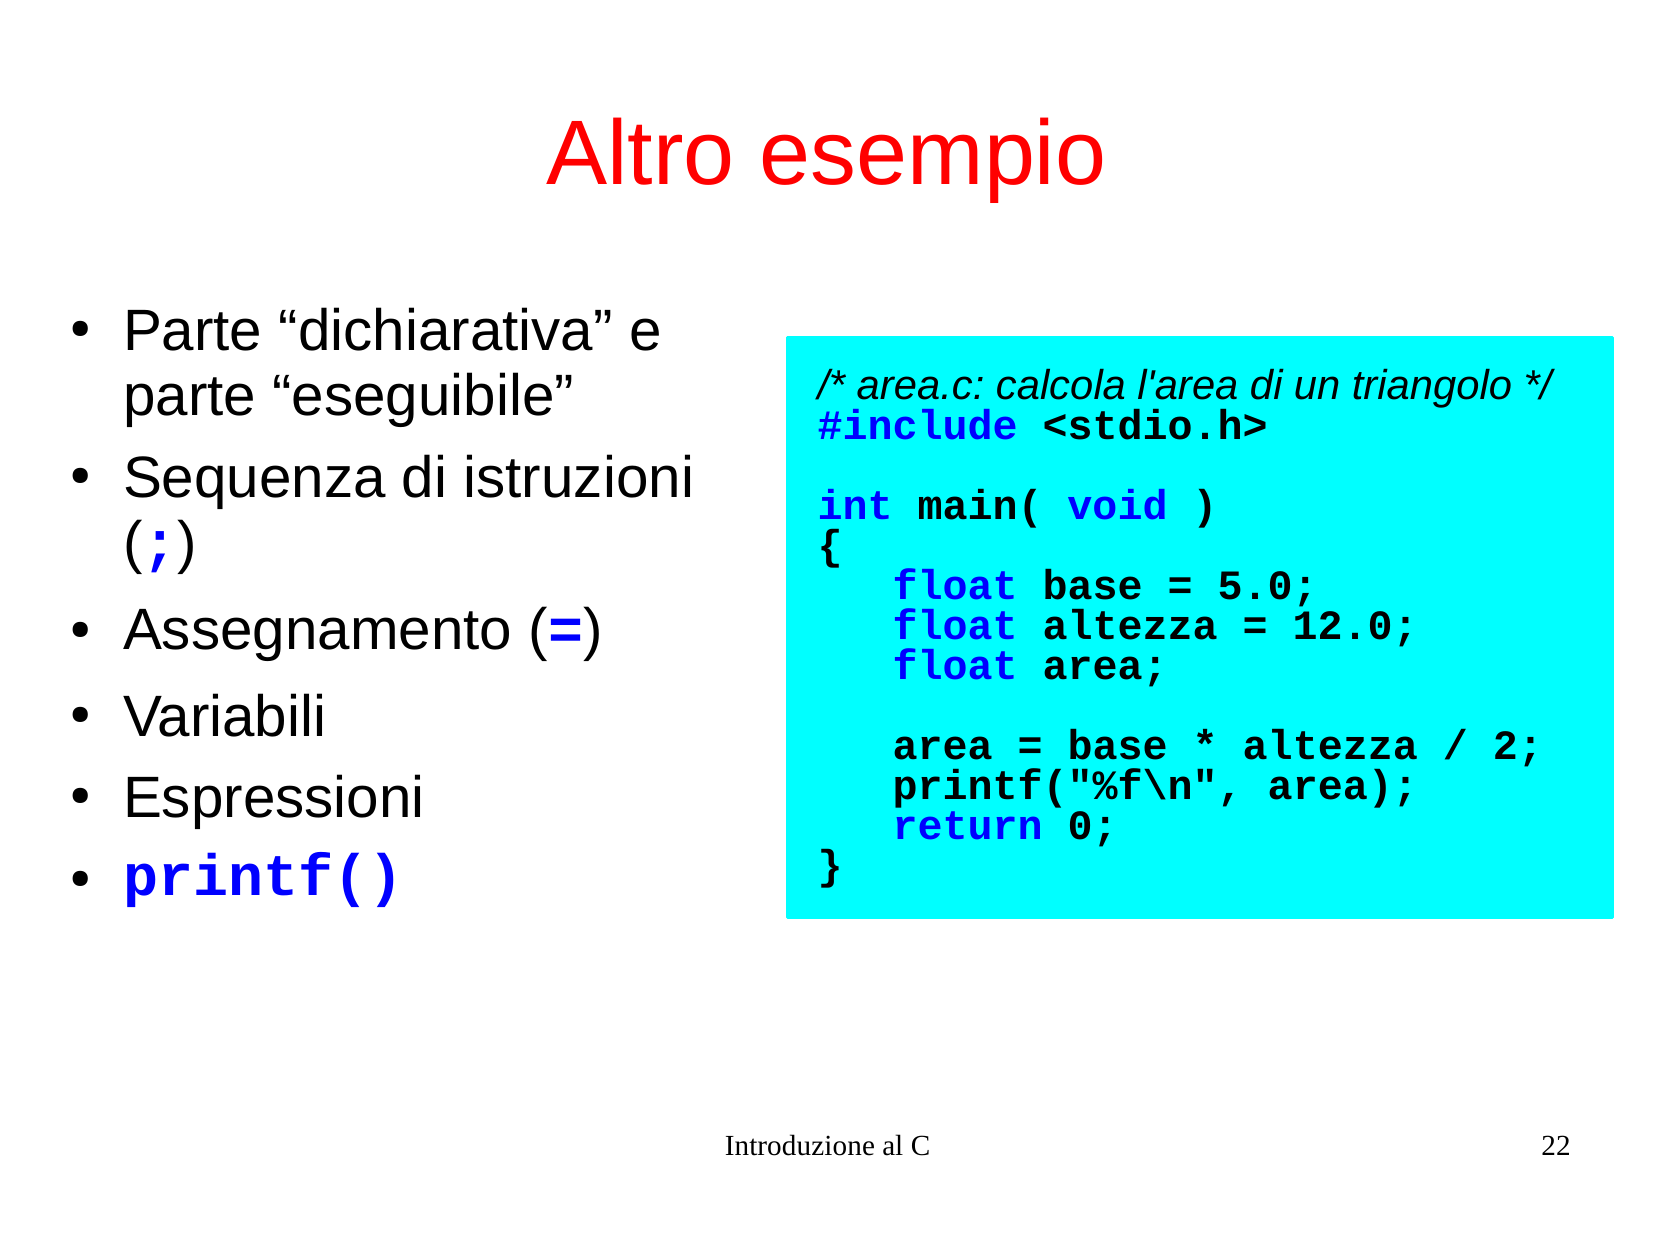

# Altro esempio
Parte “dichiarativa” e parte “eseguibile”
Sequenza di istruzioni (;)
Assegnamento (=)
Variabili
Espressioni
printf()
/* area.c: calcola l'area di un triangolo */
#include <stdio.h>
int main( void )
{
 float base = 5.0;
 float altezza = 12.0;
 float area;
 area = base * altezza / 2;
 printf("%f\n", area);
	return 0;
}
Introduzione al C
22